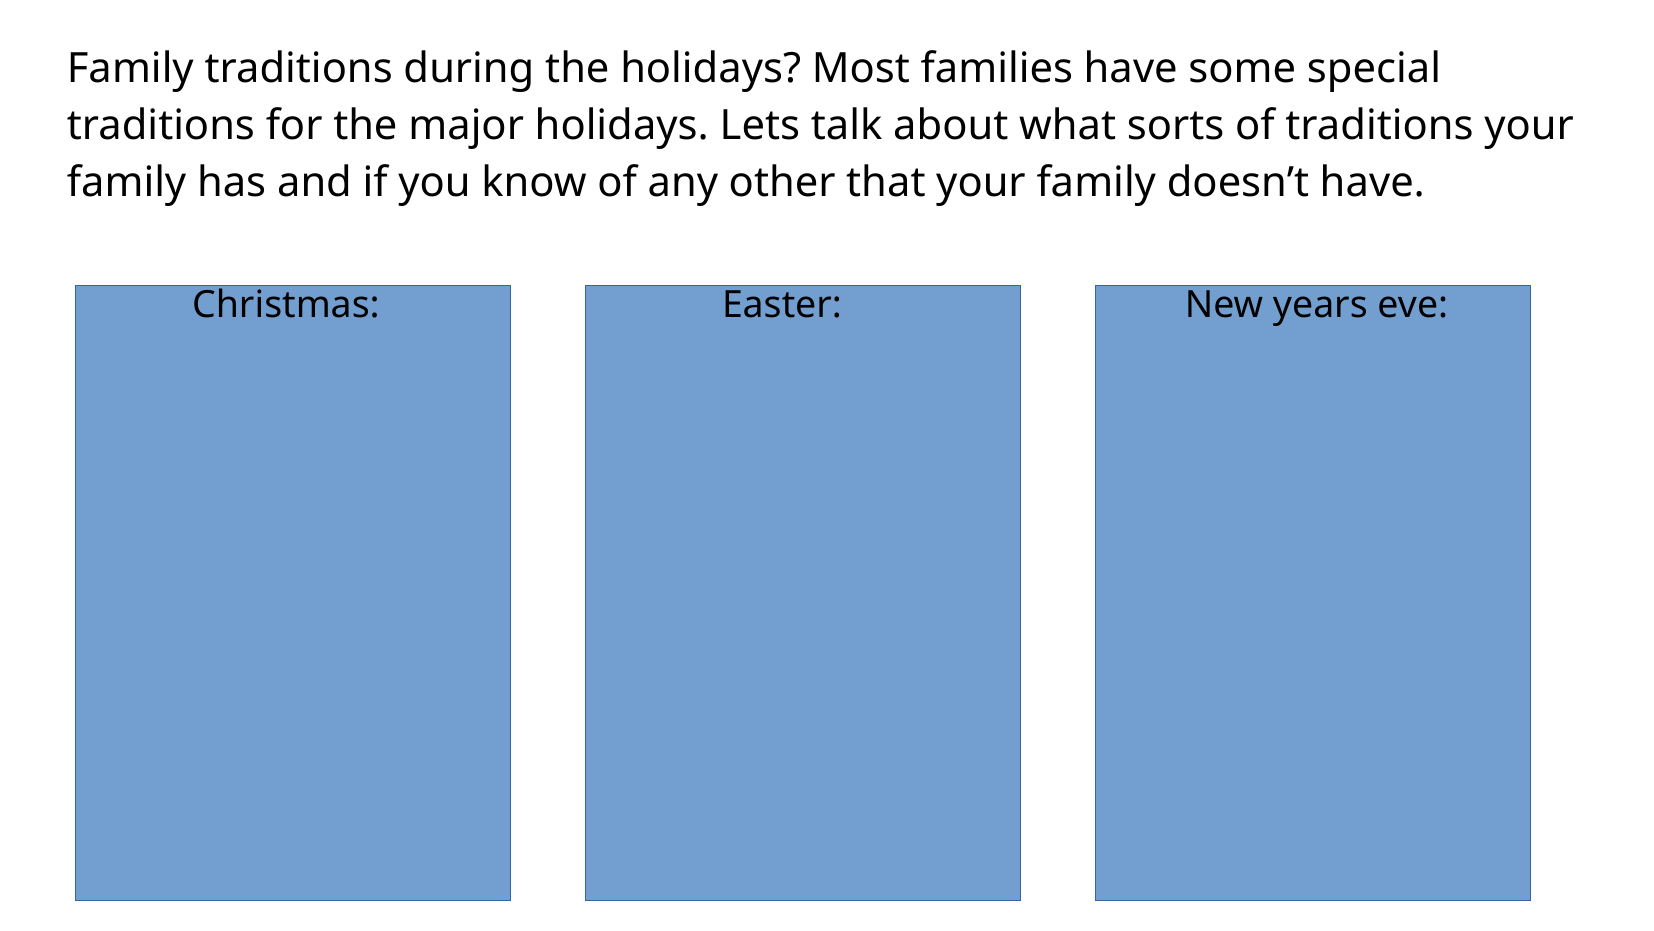

Family traditions during the holidays? Most families have some special traditions for the major holidays. Lets talk about what sorts of traditions your family has and if you know of any other that your family doesn’t have.
Christmas:
Easter:
New years eve: